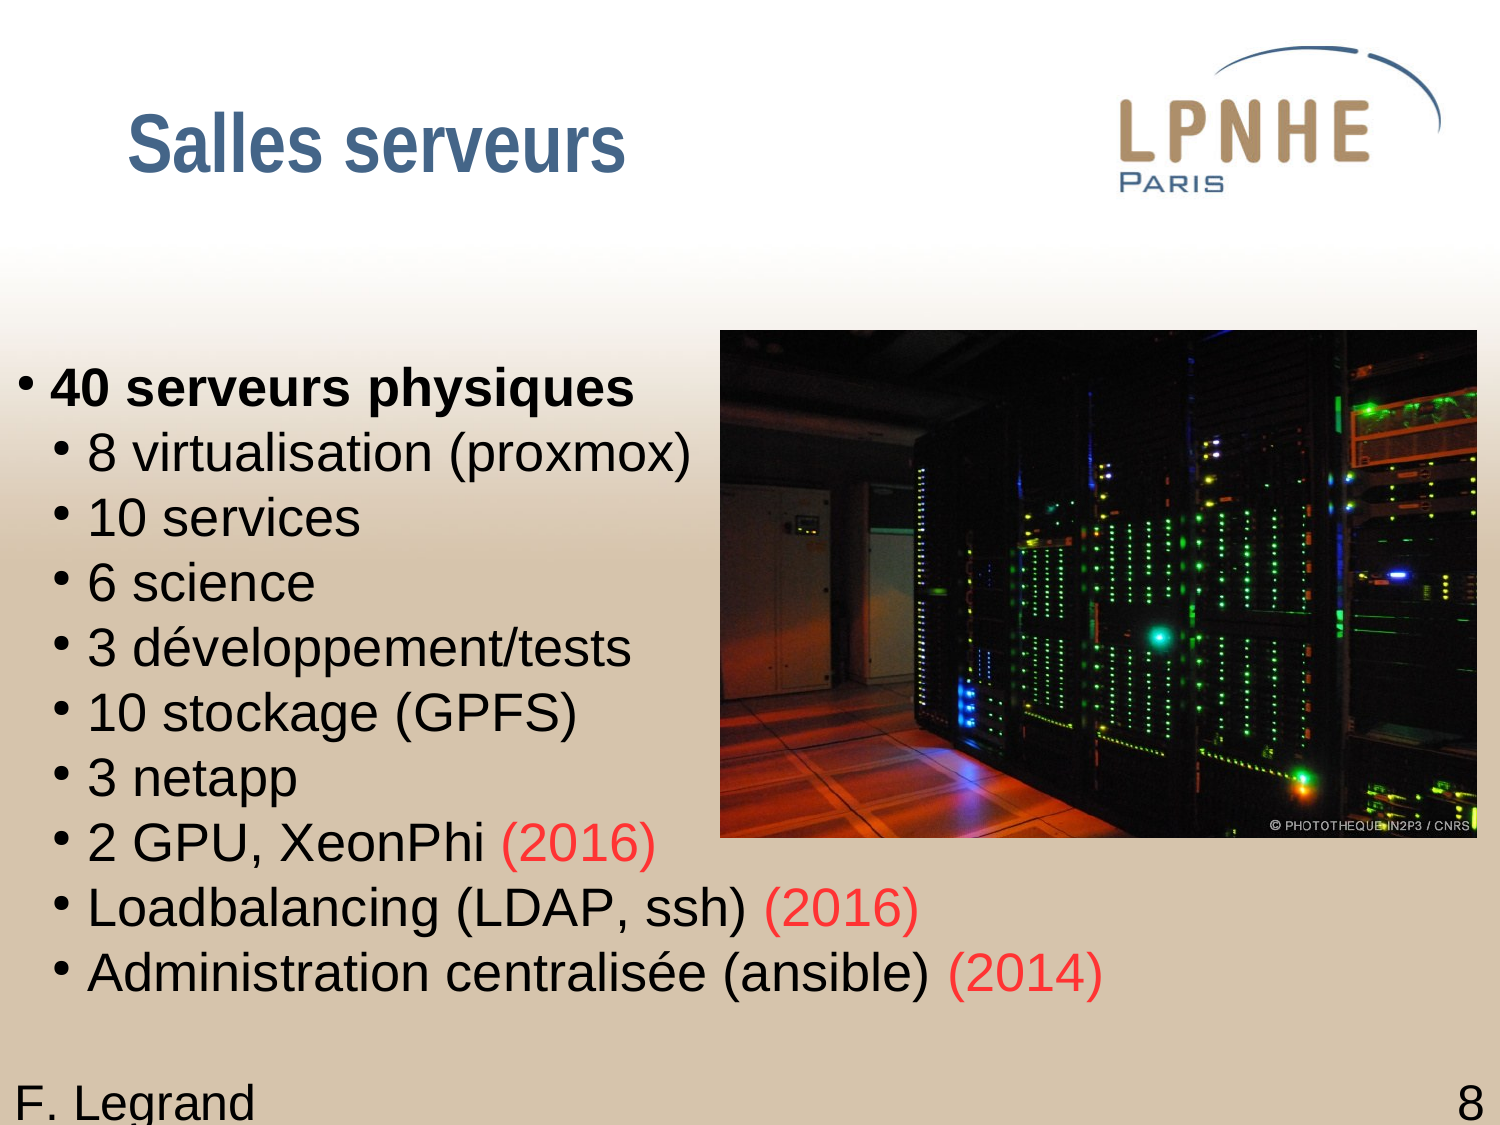

# Salles serveurs
 40 serveurs physiques
8 virtualisation (proxmox)
10 services
6 science
3 développement/tests
10 stockage (GPFS)
3 netapp
2 GPU, XeonPhi (2016)
Loadbalancing (LDAP, ssh) (2016)
Administration centralisée (ansible) (2014)
8